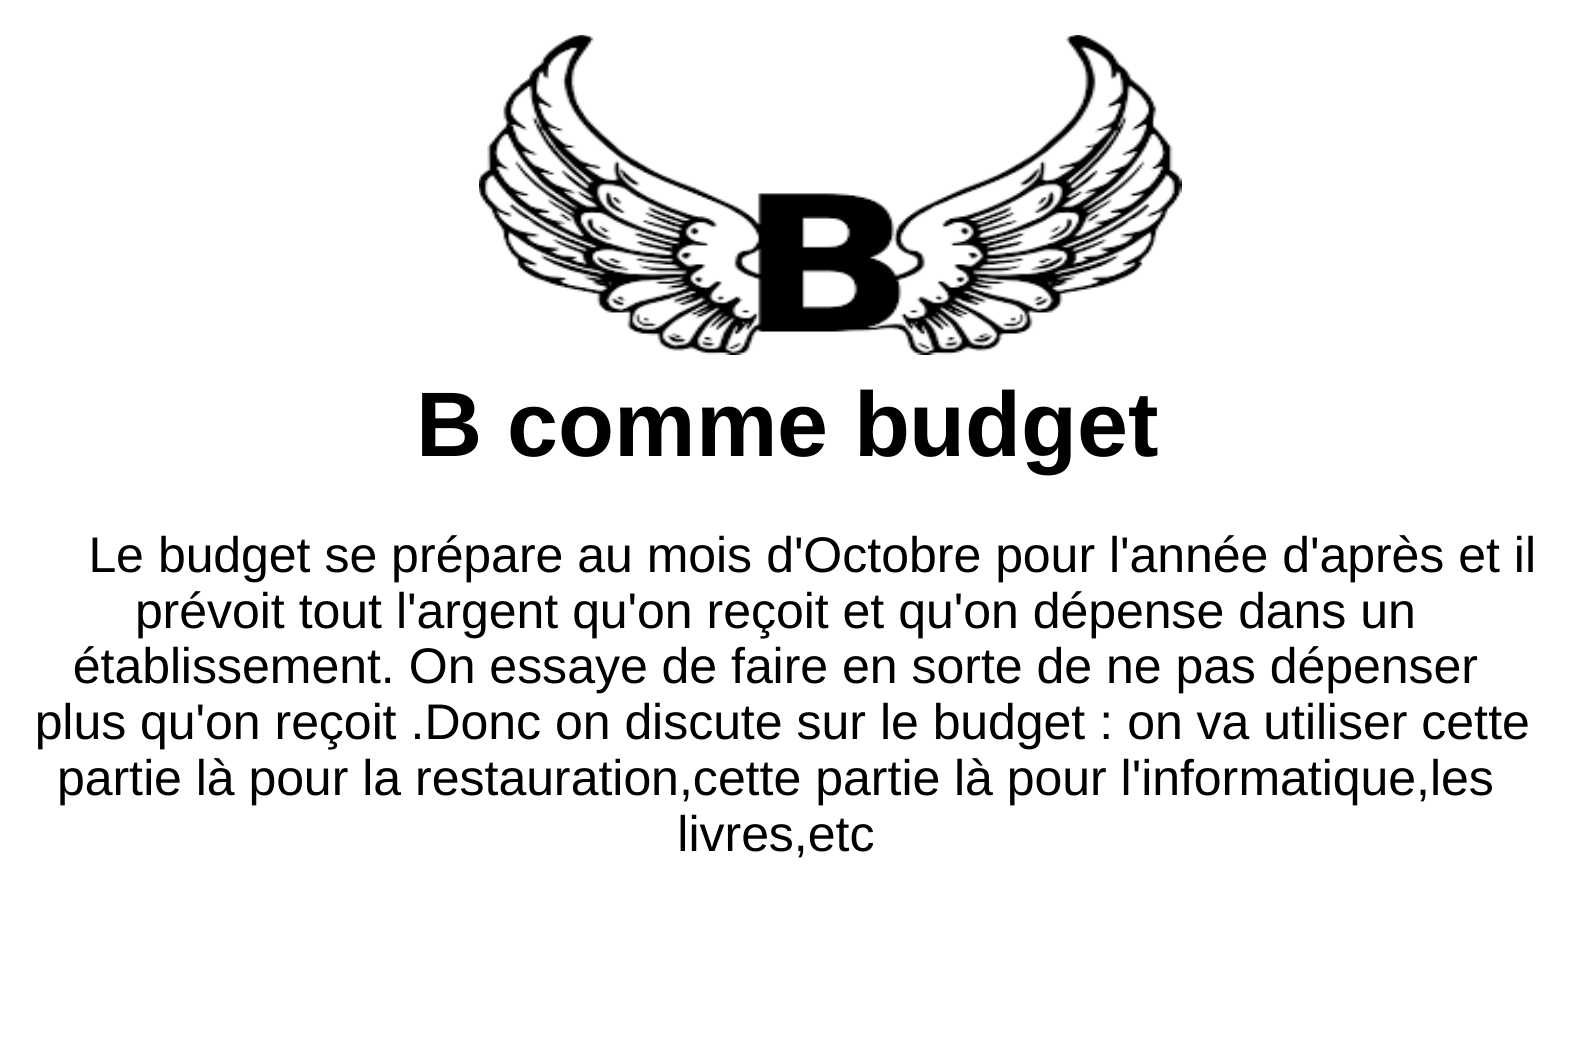

B comme budget
	Le budget se prépare au mois d'Octobre pour l'année d'après et il prévoit tout l'argent qu'on reçoit et qu'on dépense dans un établissement. On essaye de faire en sorte de ne pas dépenser
 plus qu'on reçoit .Donc on discute sur le budget : on va utiliser cette partie là pour la restauration,cette partie là pour l'informatique,les livres,etc